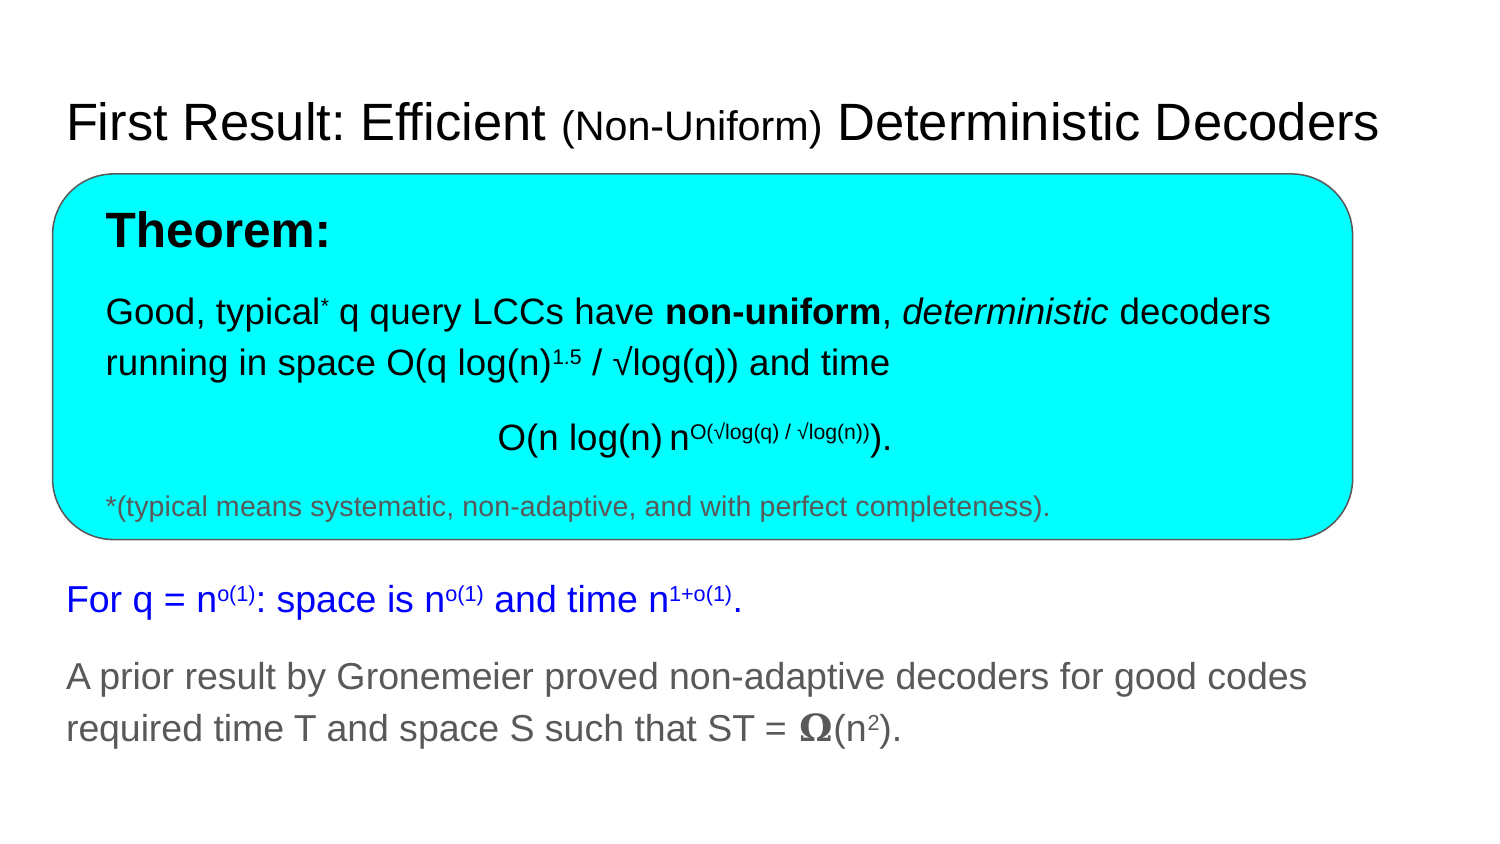

# First Result: Efficient (Non-Uniform) Deterministic Decoders
Theorem:
Good, typical* q query LCCs have non-uniform, deterministic decoders running in space O(q log(n)1.5 / √log(q)) and time
O(n log(n) nO(√log(q) / √log(n))).
*(typical means systematic, non-adaptive, and with perfect completeness).
For q = no(1): space is no(1) and time n1+o(1).
A prior result by Gronemeier proved non-adaptive decoders for good codes required time T and space S such that ST = 𝛀(n2).